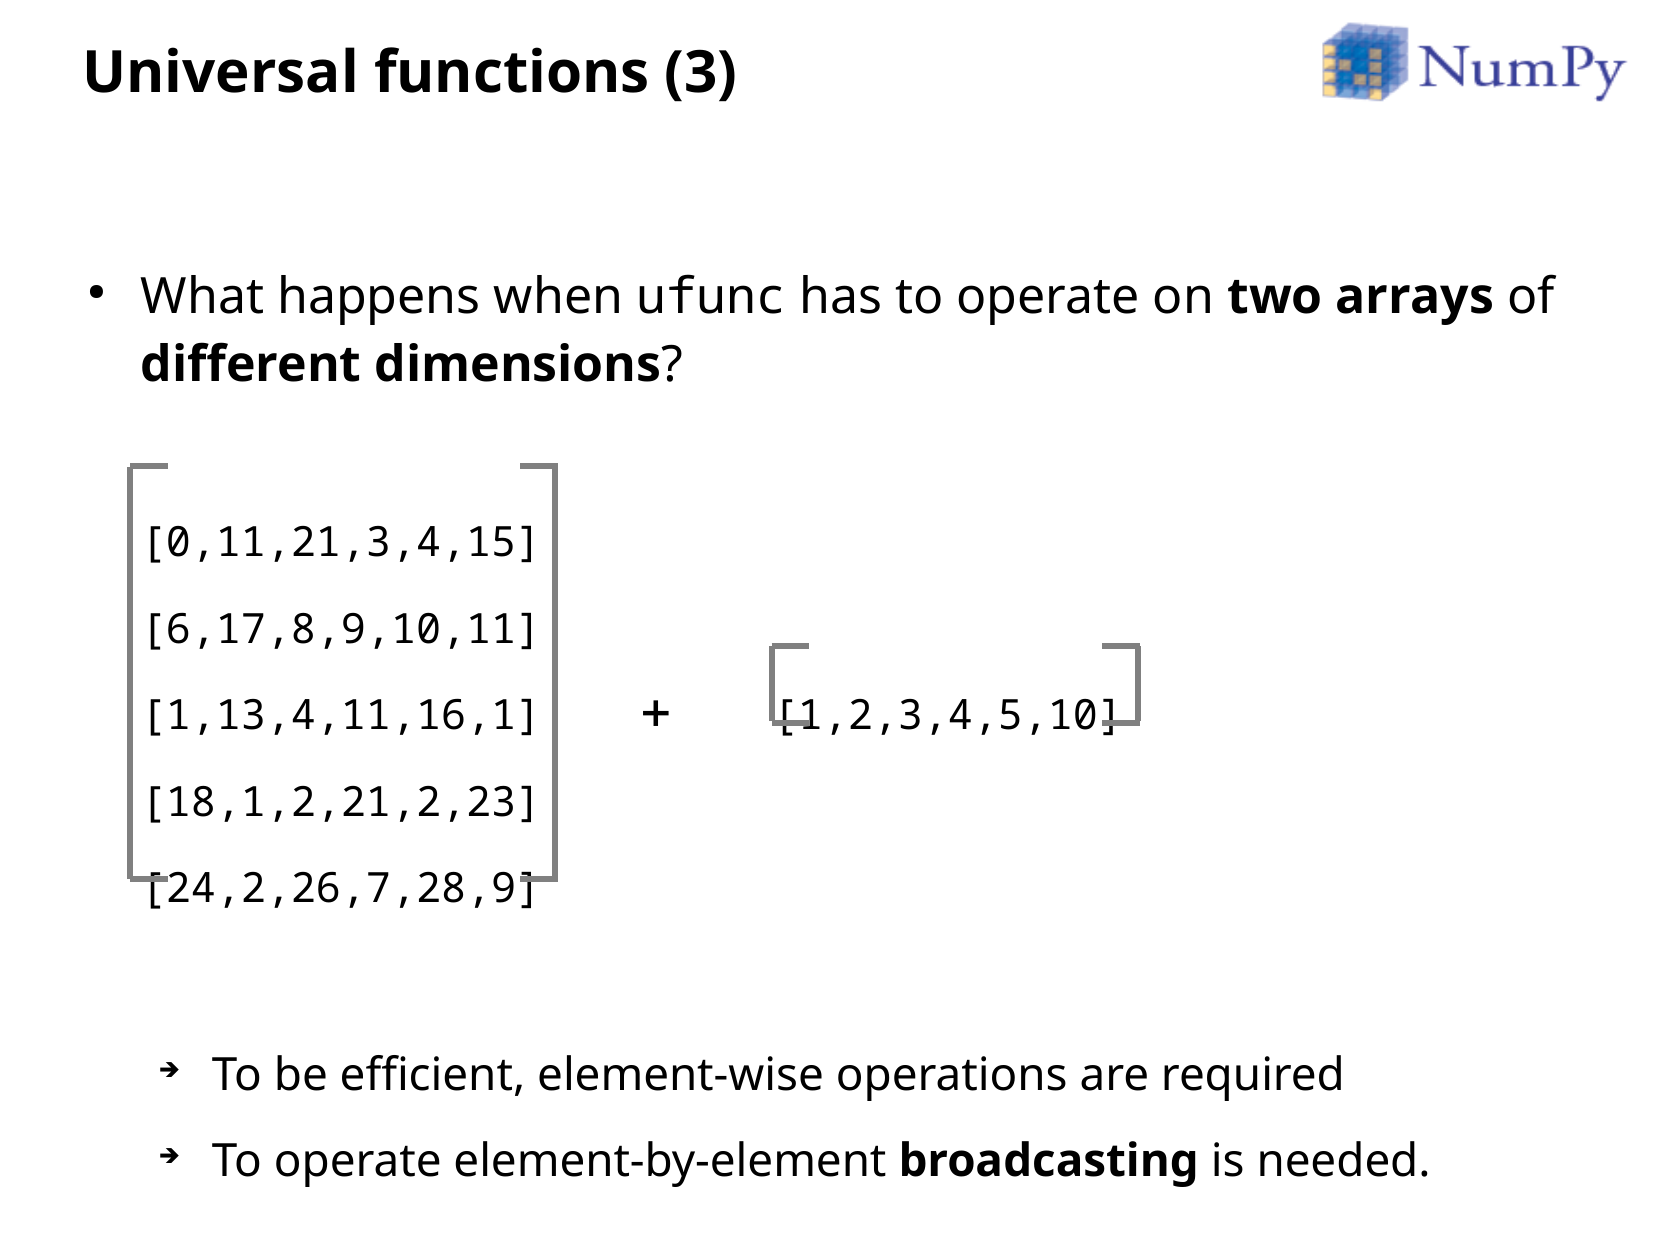

# Universal functions (3)
What happens when ufunc has to operate on two arrays of different dimensions?
[0,11,21,3,4,15]
[6,17,8,9,10,11]
[1,13,4,11,16,1] + [1,2,3,4,5,10]
[18,1,2,21,2,23]
[24,2,26,7,28,9]
To be efficient, element-wise operations are required
To operate element-by-element broadcasting is needed.